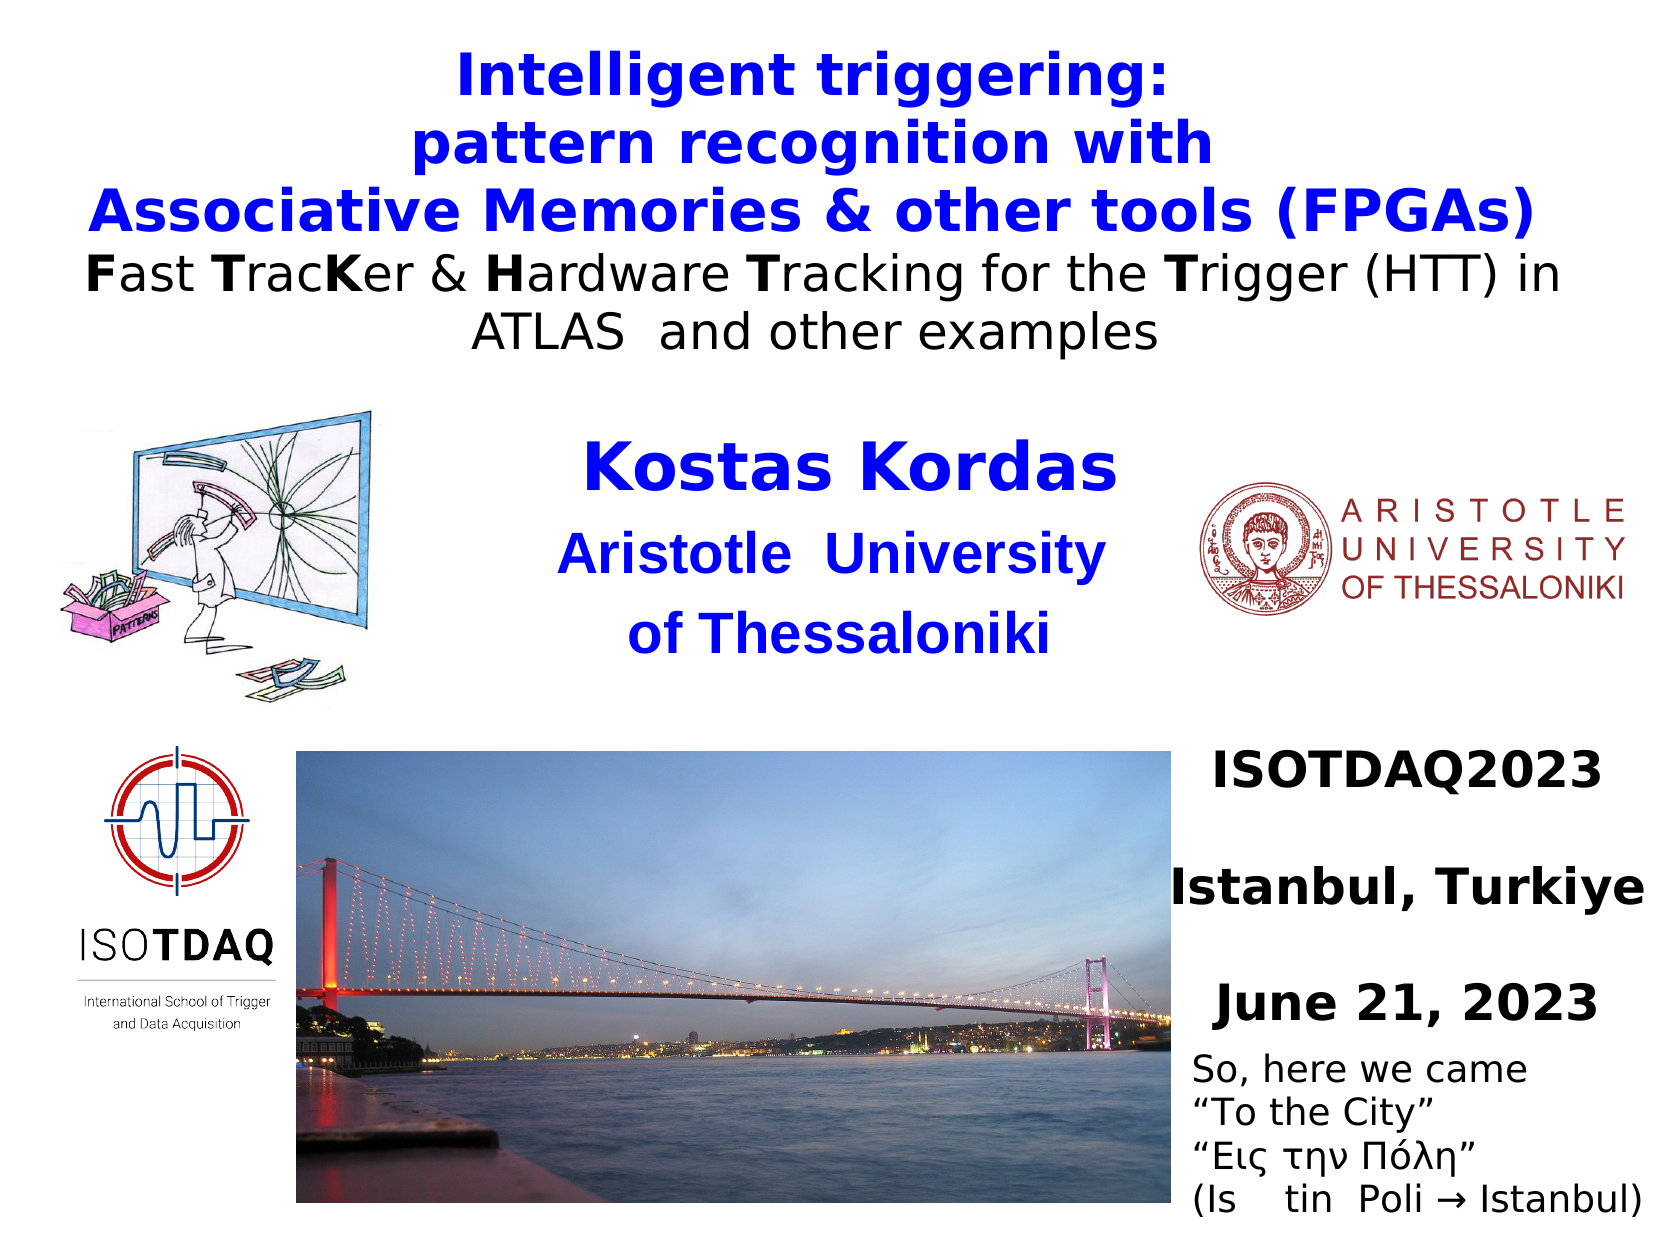

# Intelligent triggering: pattern recognition with Associative Memories & other tools (FPGAs) Fast TracKer & Hardware Tracking for the Trigger (HTT) in ATLAS and other examples
 Kostas Kordas
Aristotle University
of Thessaloniki
ISOTDAQ2023
Istanbul, Turkiye
June 21, 2023
So, here we came
“To the City”
“Εις την Πόλη”
(Is tin Poli → Istanbul)